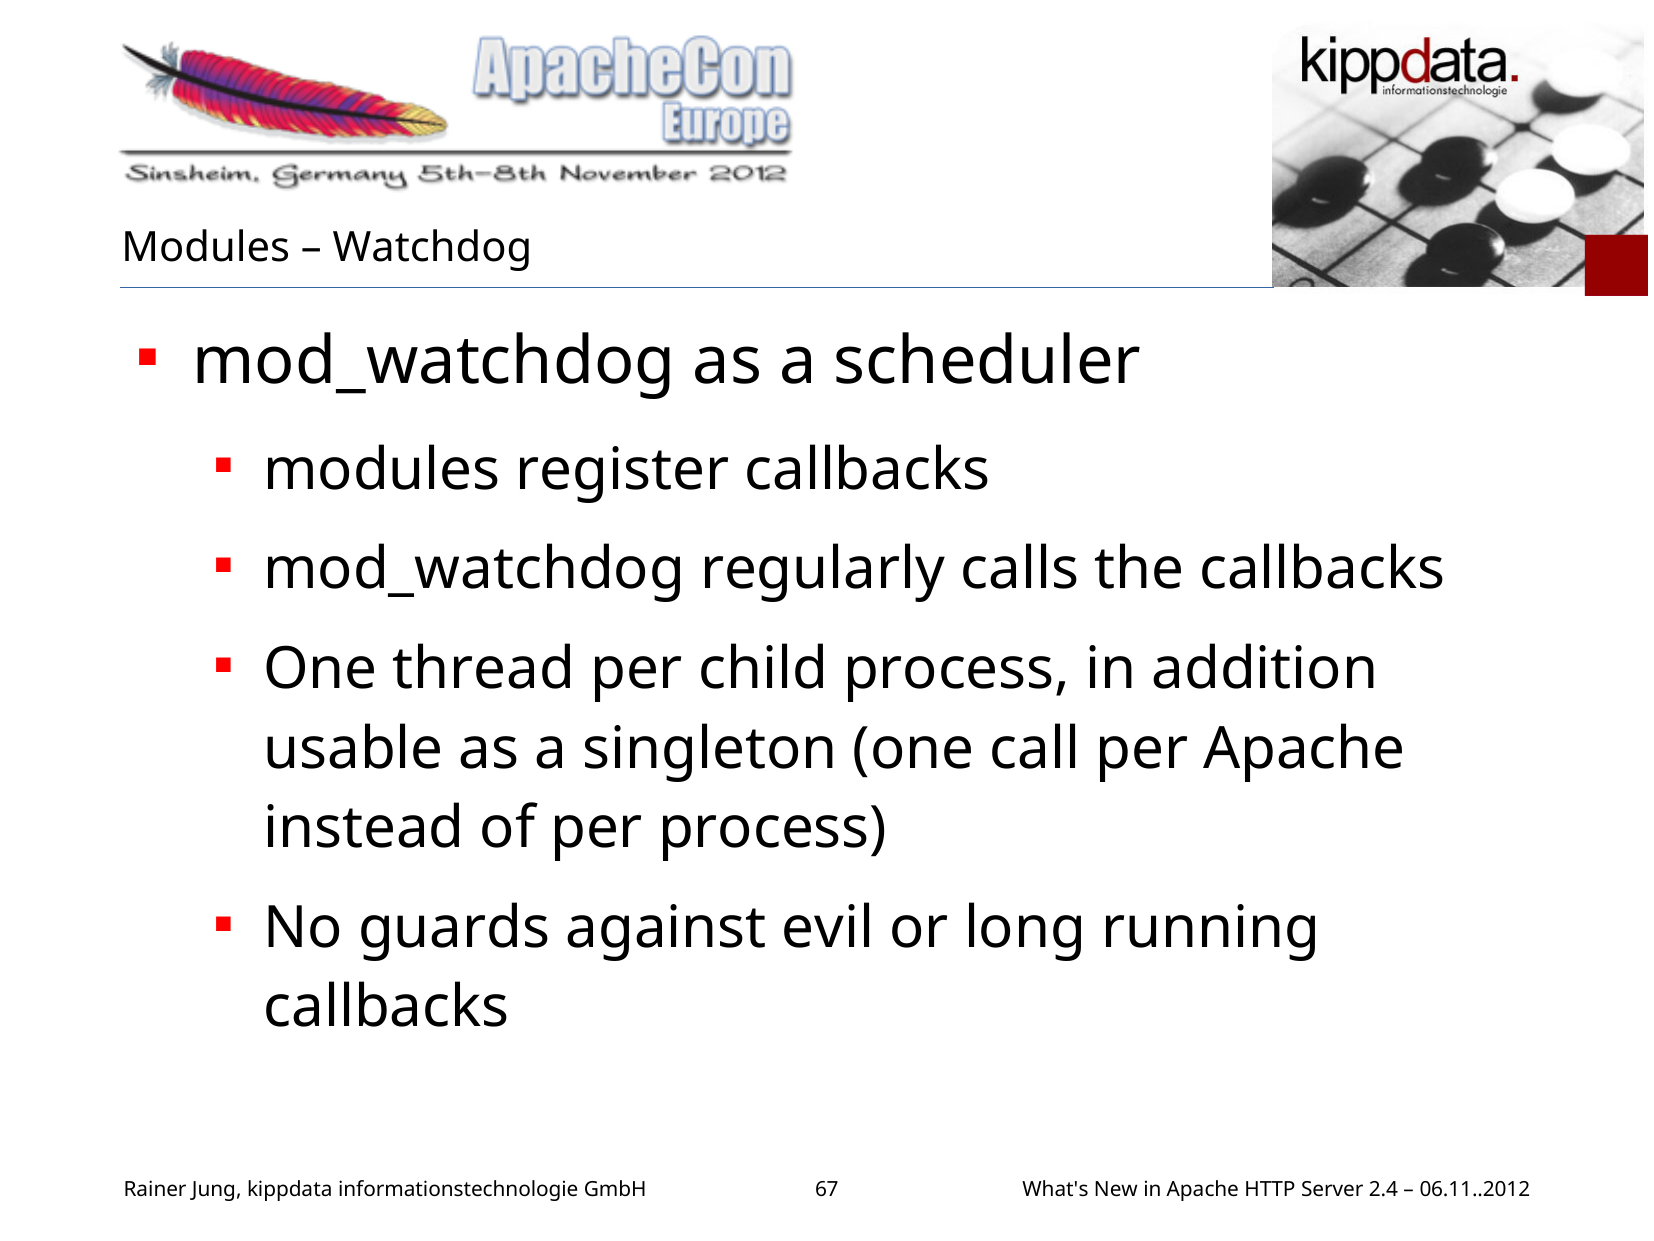

# Modules – Watchdog
mod_watchdog as a scheduler
modules register callbacks
mod_watchdog regularly calls the callbacks
One thread per child process, in addition usable as a singleton (one call per Apache instead of per process)
No guards against evil or long running callbacks